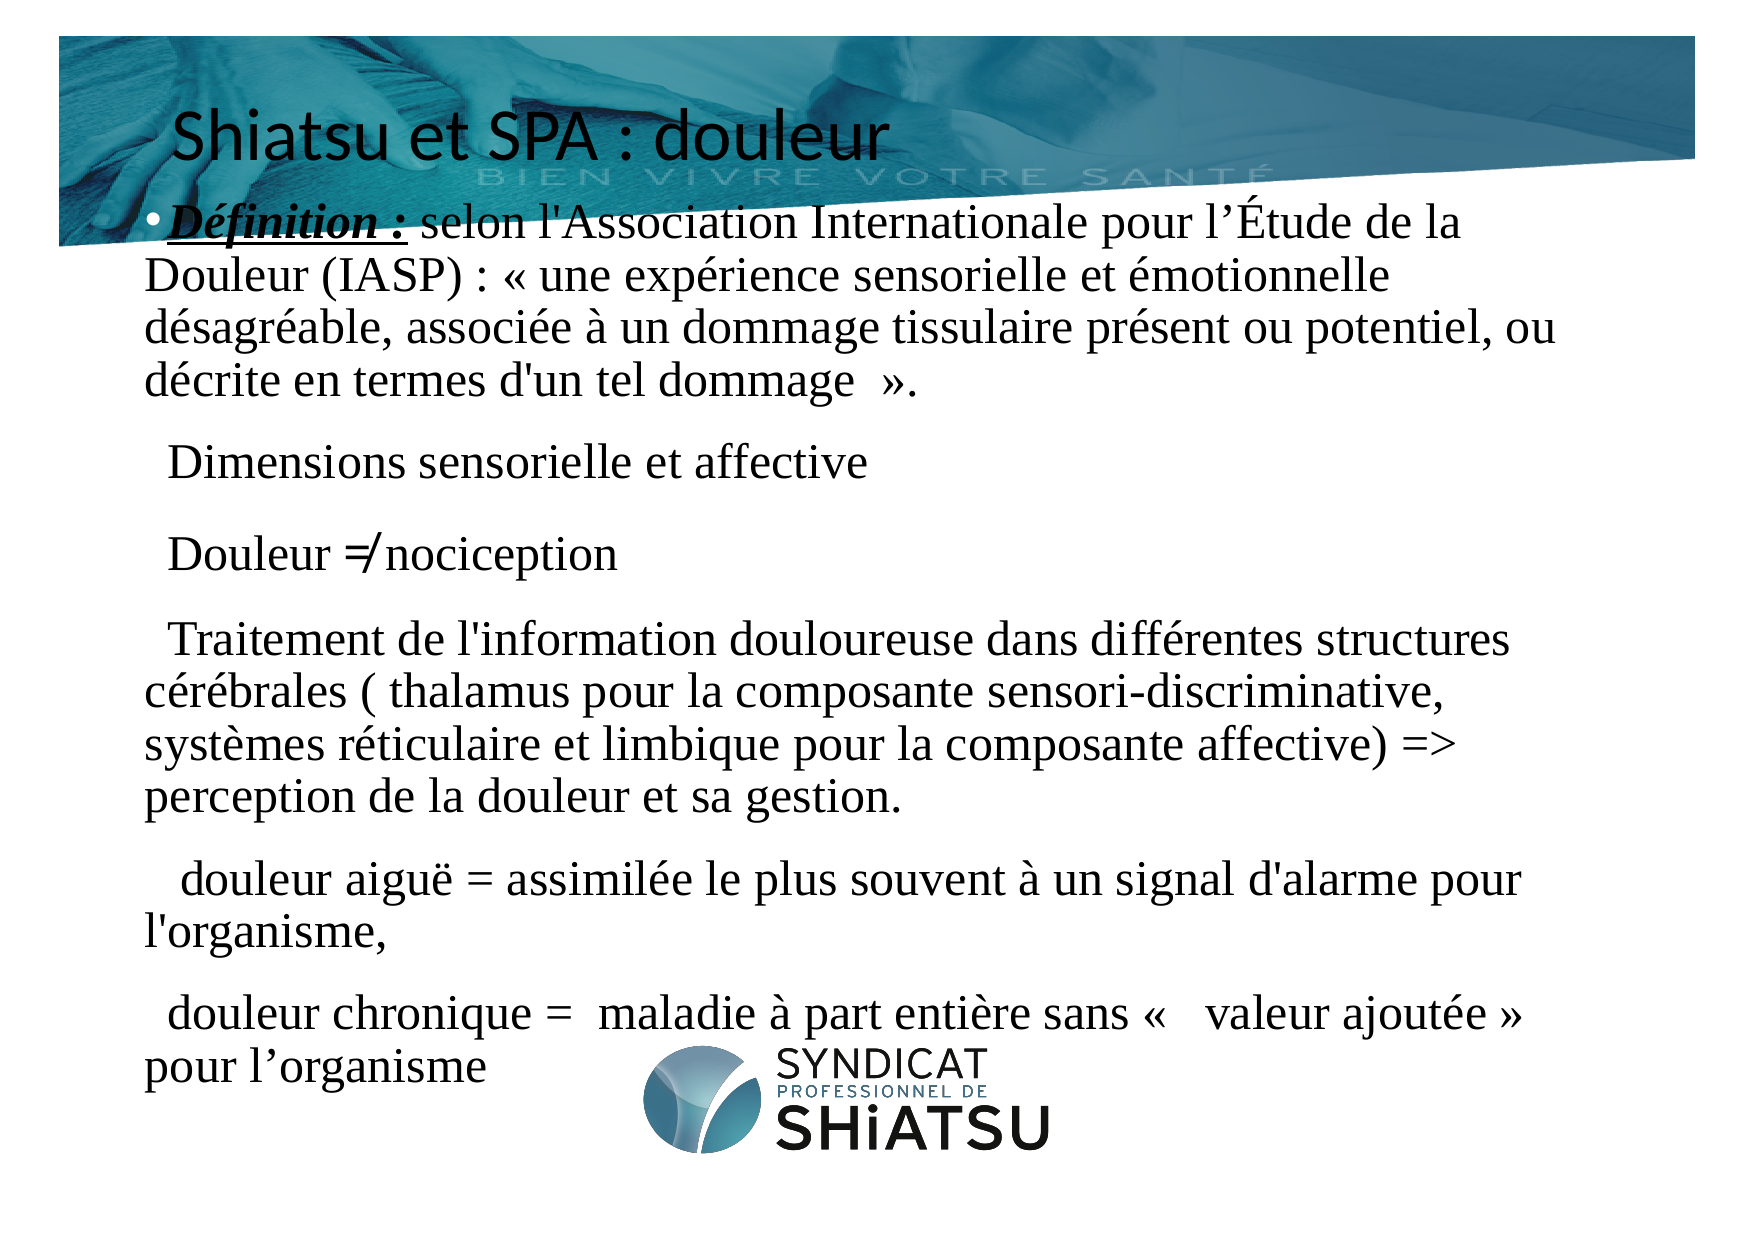

# Shiatsu et SPA : douleur
Définition : selon l'Association Internationale pour l’Étude de la Douleur (IASP) : « une expérience sensorielle et émotionnelle désagréable, associée à un dommage tissulaire présent ou potentiel, ou décrite en termes d'un tel dommage  ».
Dimensions sensorielle et affective
Douleur ≠ nociception
Traitement de l'information douloureuse dans différentes structures cérébrales ( thalamus pour la composante sensori-discriminative, systèmes réticulaire et limbique pour la composante affective) => perception de la douleur et sa gestion.
 douleur aiguë = assimilée le plus souvent à un signal d'alarme pour l'organisme,
douleur chronique = maladie à part entière sans «  valeur ajoutée » pour l’organisme